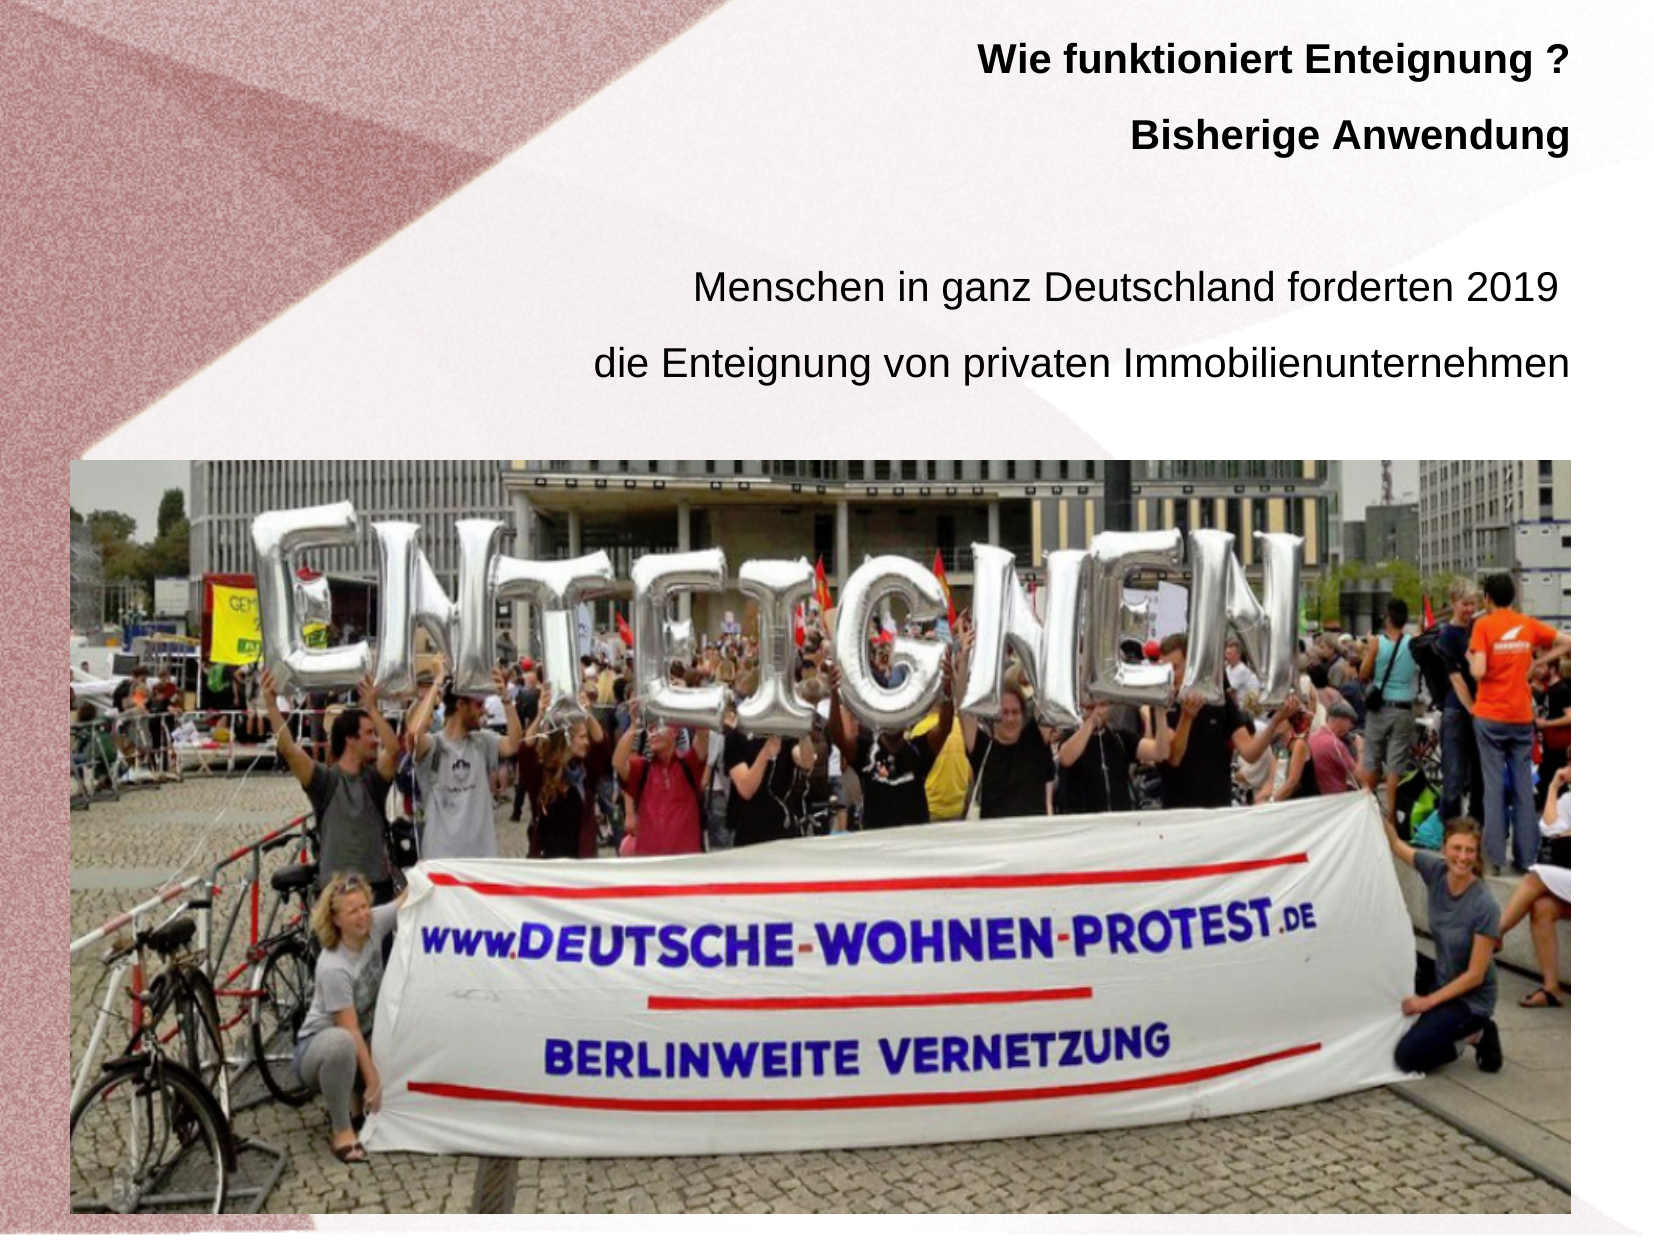

# Wie funktioniert Enteignung ?
Bisherige Anwendung
Menschen in ganz Deutschland forderten 2019
die Enteignung von privaten Immobilienunternehmen